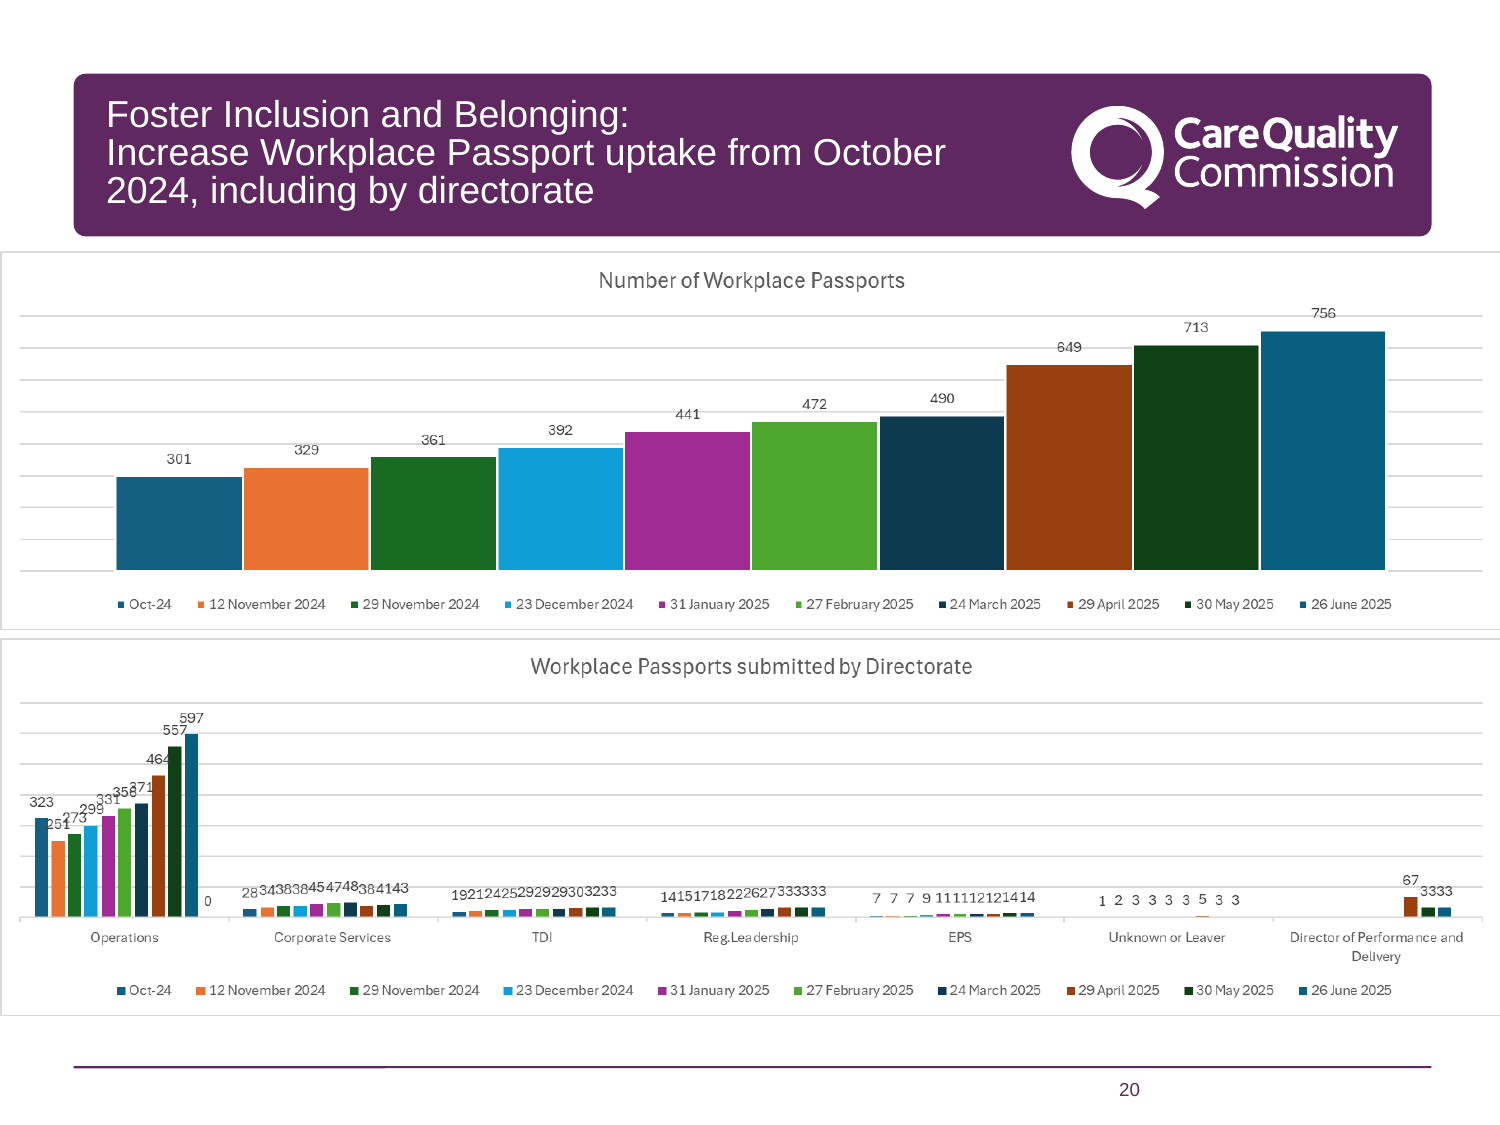

# Foster Inclusion and Belonging: Increase Workplace Passport uptake from October 2024, including by directorate